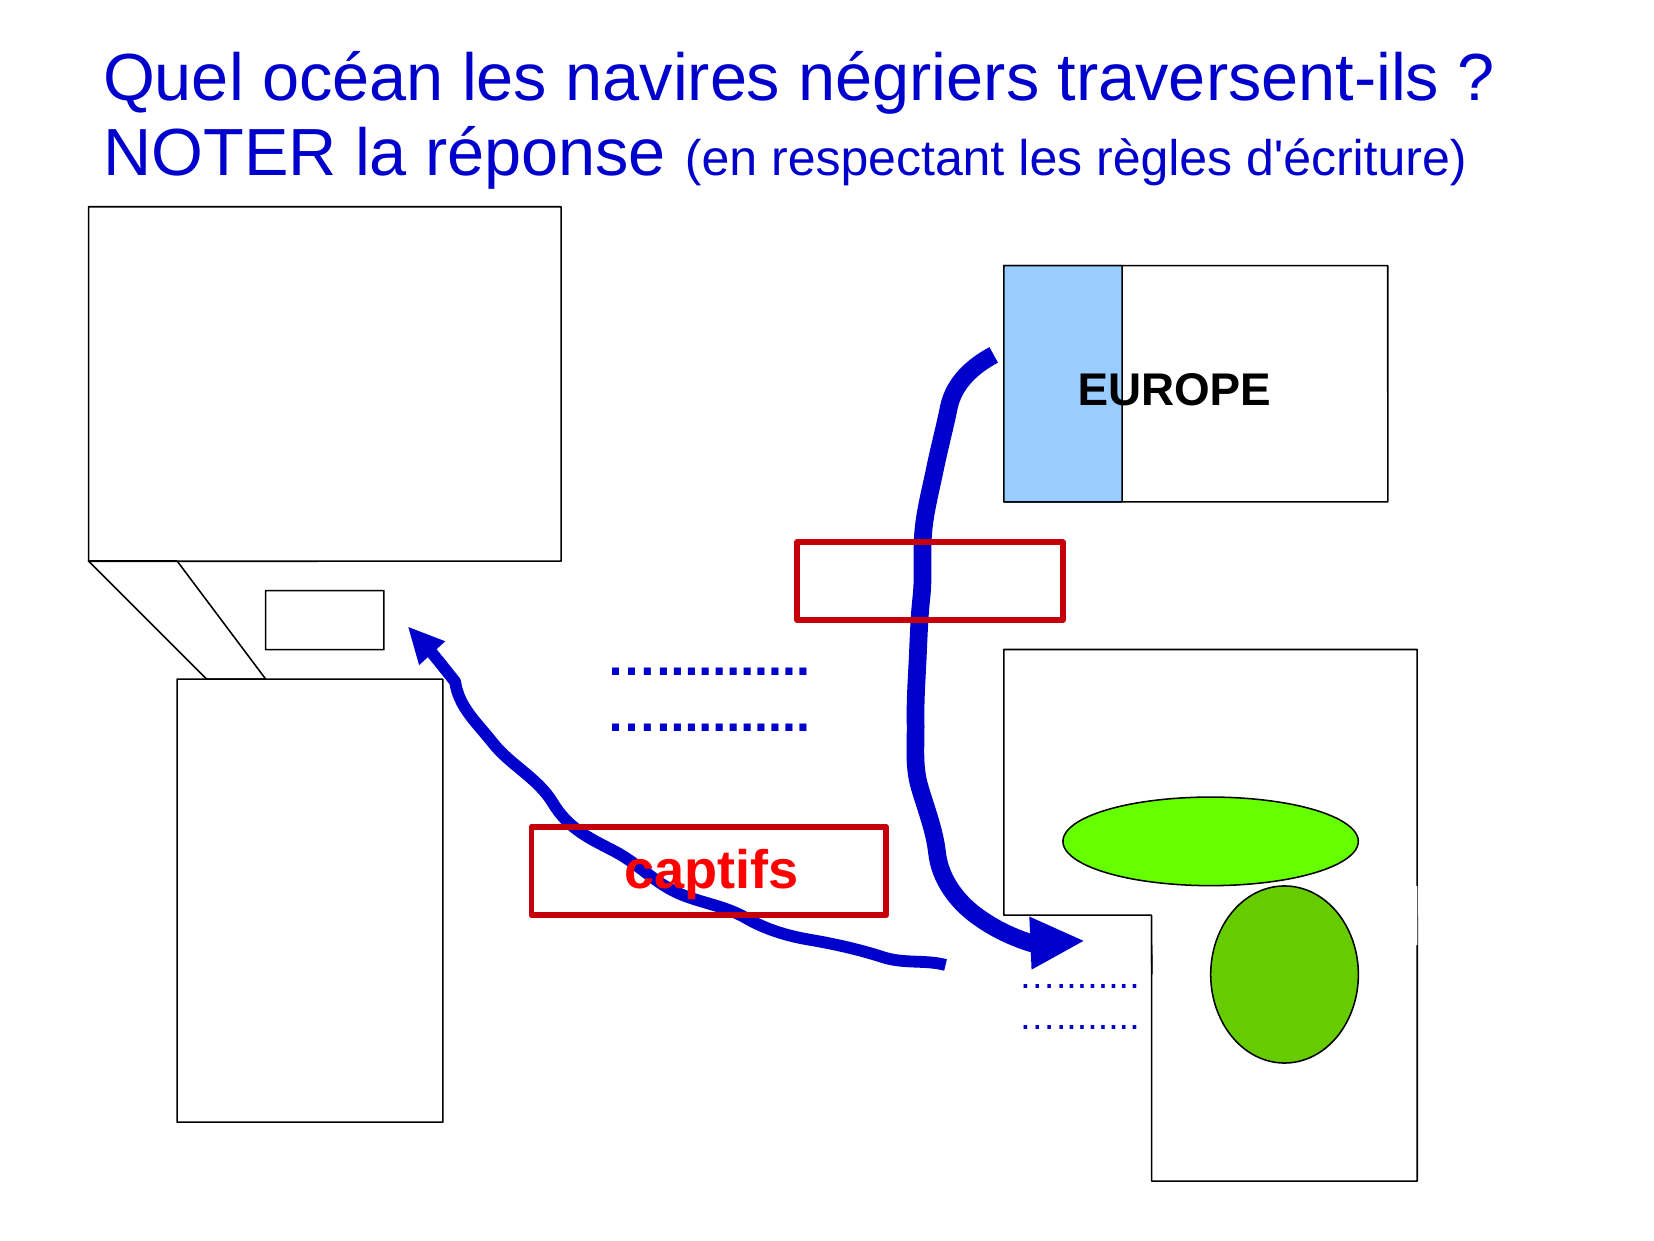

Quel océan les navires négriers traversent-ils ?
NOTER la réponse (en respectant les règles d'écriture)
EUROPE
…...........
…...........
 captifs
…........
…........